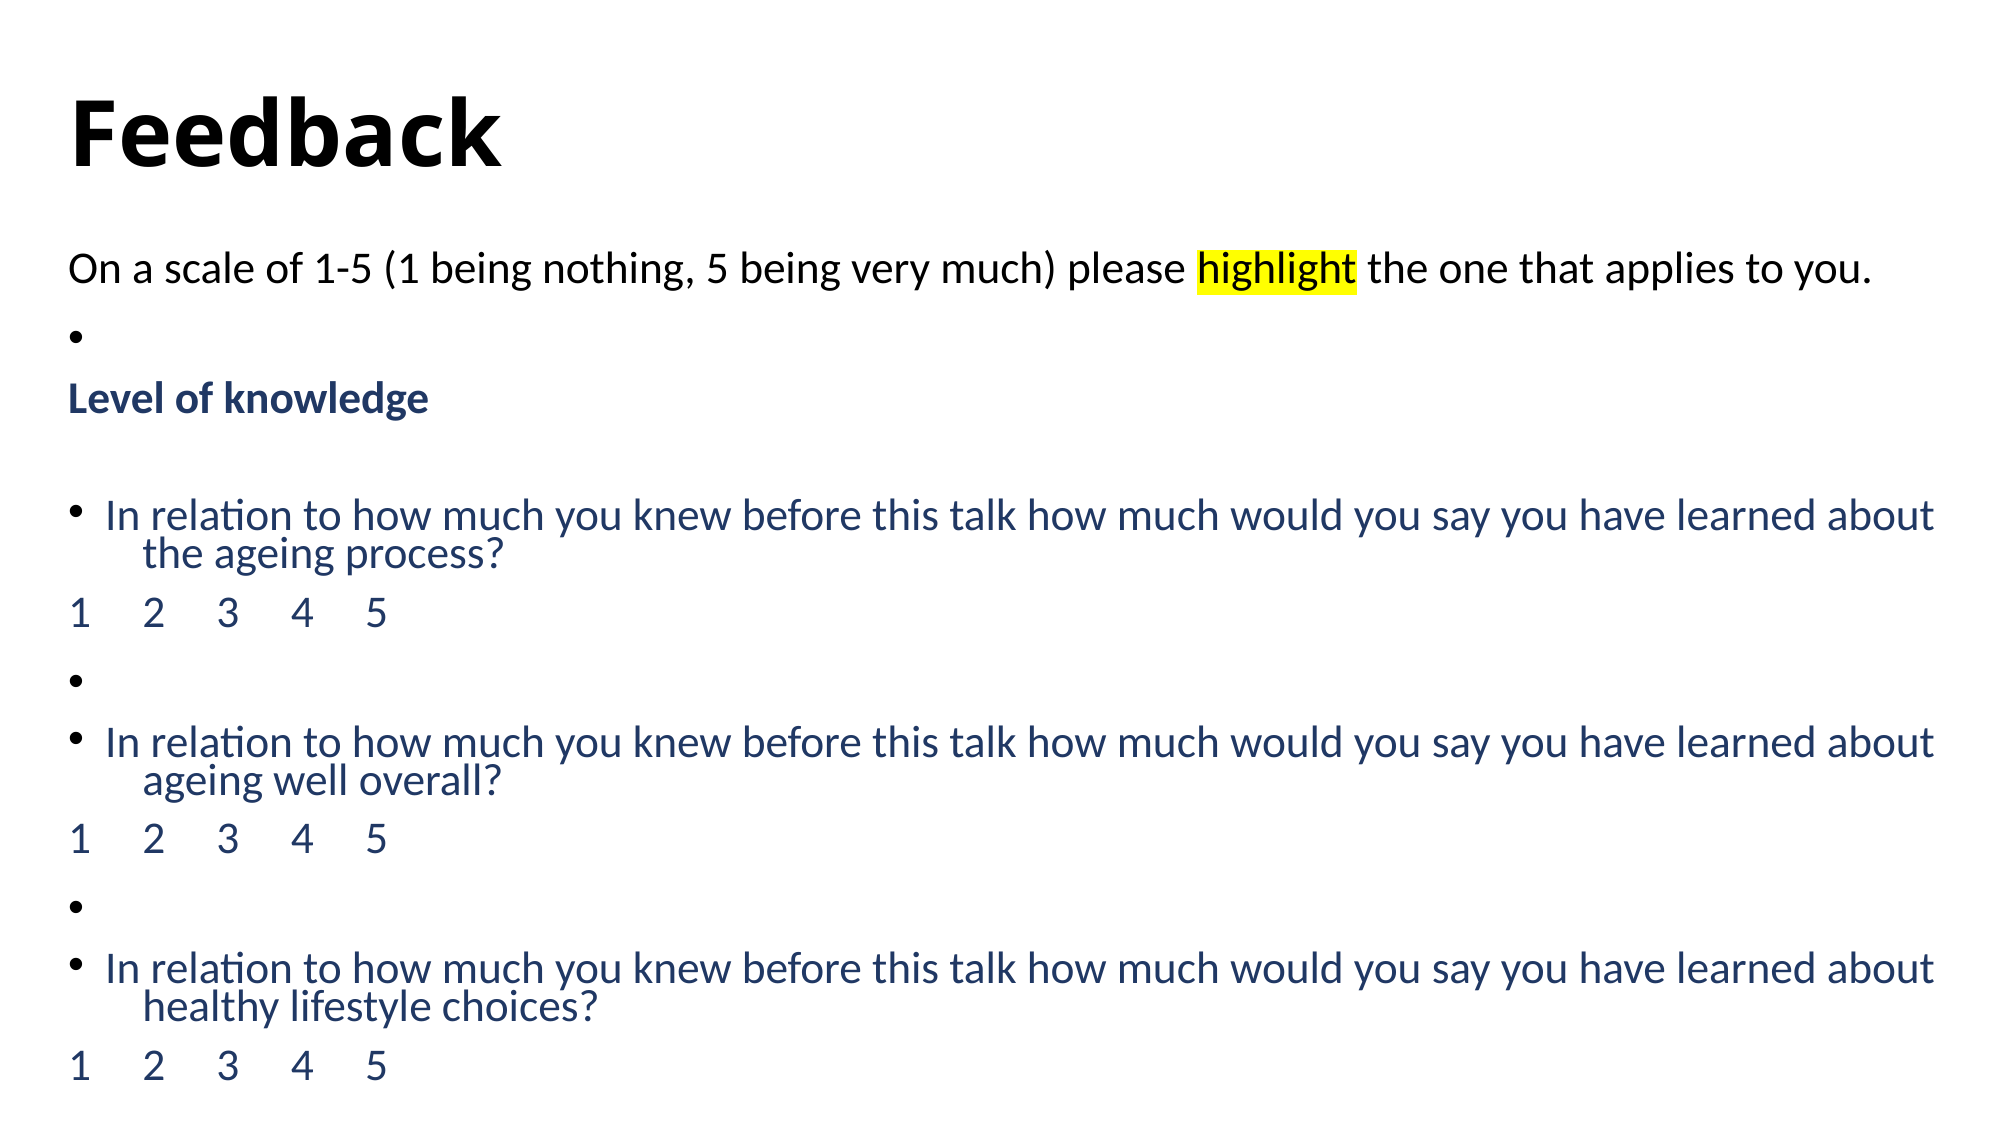

# Feedback
On a scale of 1-5 (1 being nothing, 5 being very much) please highlight the one that applies to you.
Level of knowledge
In relation to how much you knew before this talk how much would you say you have learned about the ageing process?
1	2	3	4	5
In relation to how much you knew before this talk how much would you say you have learned about ageing well overall?
1	2	3	4	5
In relation to how much you knew before this talk how much would you say you have learned about healthy lifestyle choices?
1	2	3	4	5